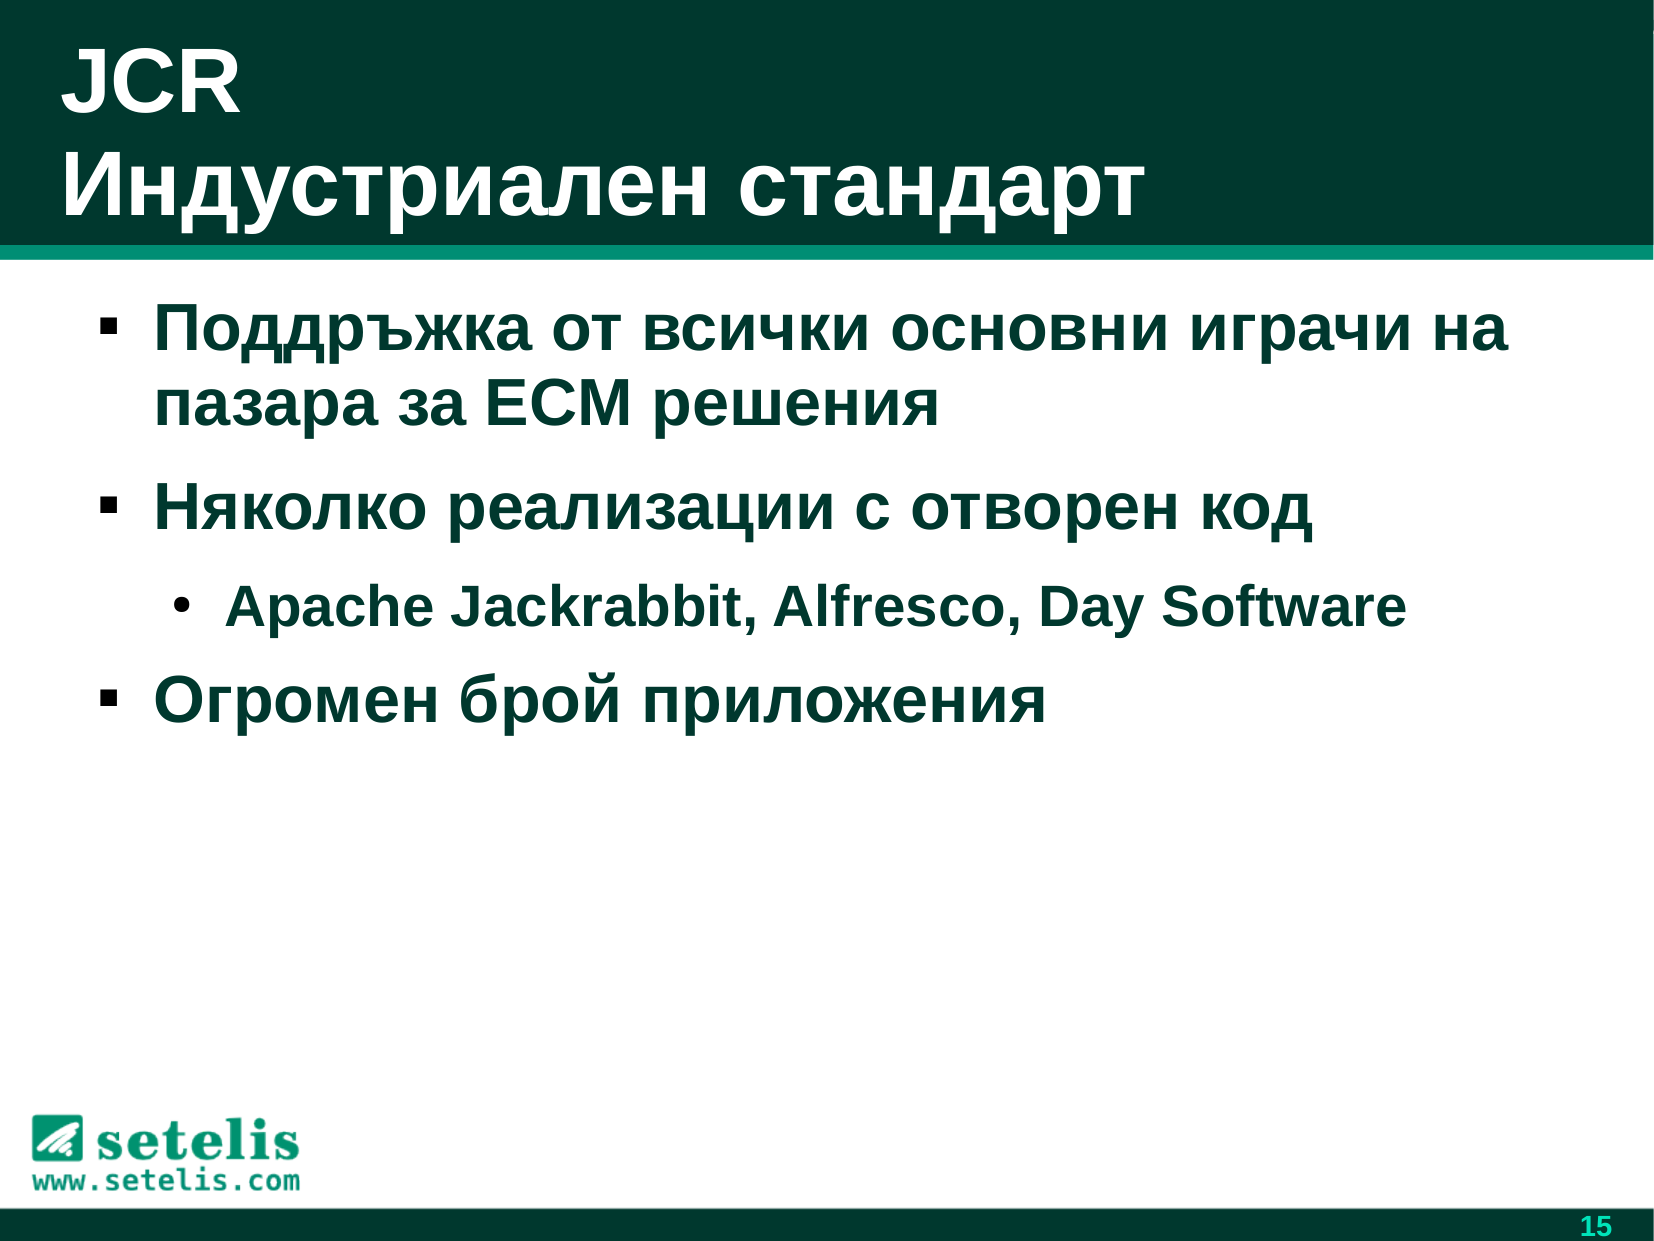

# JCR Индустриален стандарт
Поддръжка от всички основни играчи на пазара за ECM решения
Няколко реализации с отворен код
Apache Jackrabbit, Alfresco, Day Software
Огромен брой приложения
15